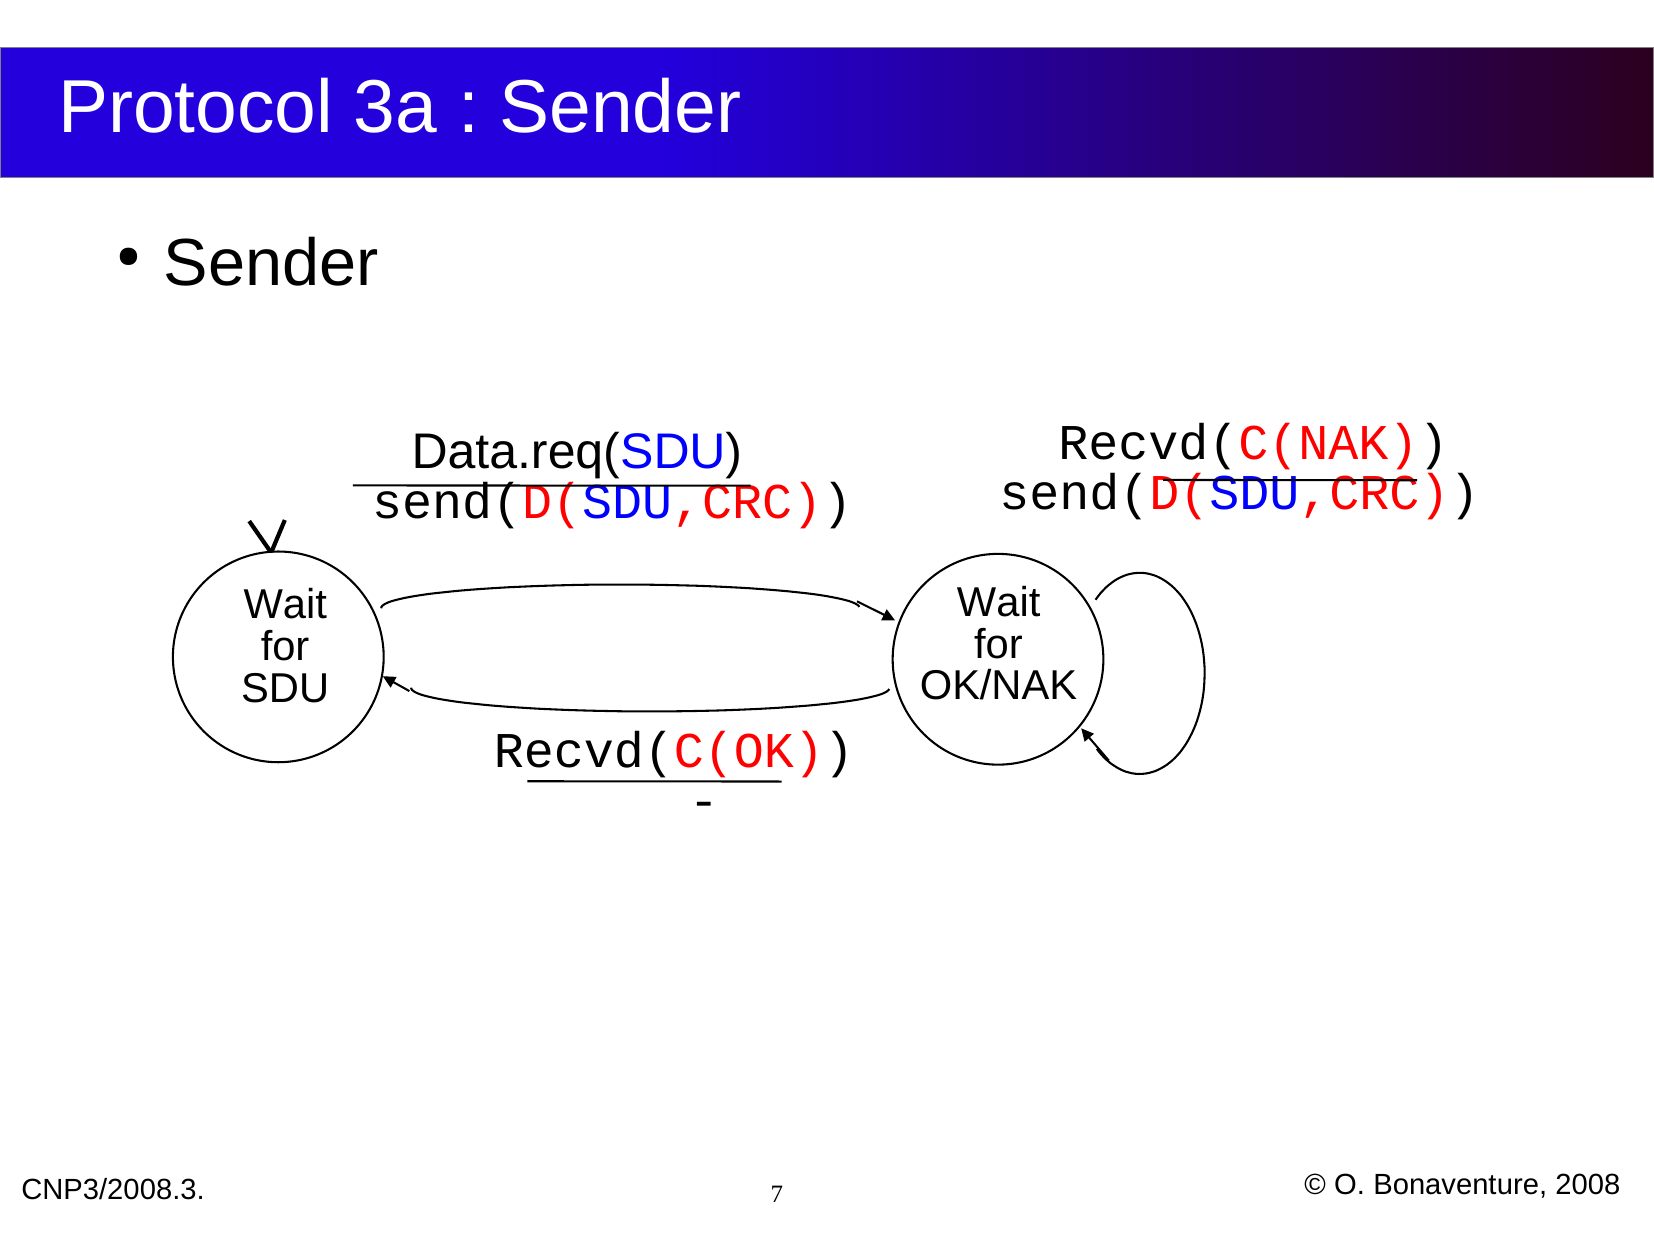

# Protocol 3a : Sender
Sender
Recvd(C(NAK))
send(D(SDU,CRC))
Data.req(SDU)
send(D(SDU,CRC))
Wait
for
OK/NAK
Wait
for
SDU
Recvd(C(OK))
-
© O. Bonaventure, 2008
CNP3/2008.3.